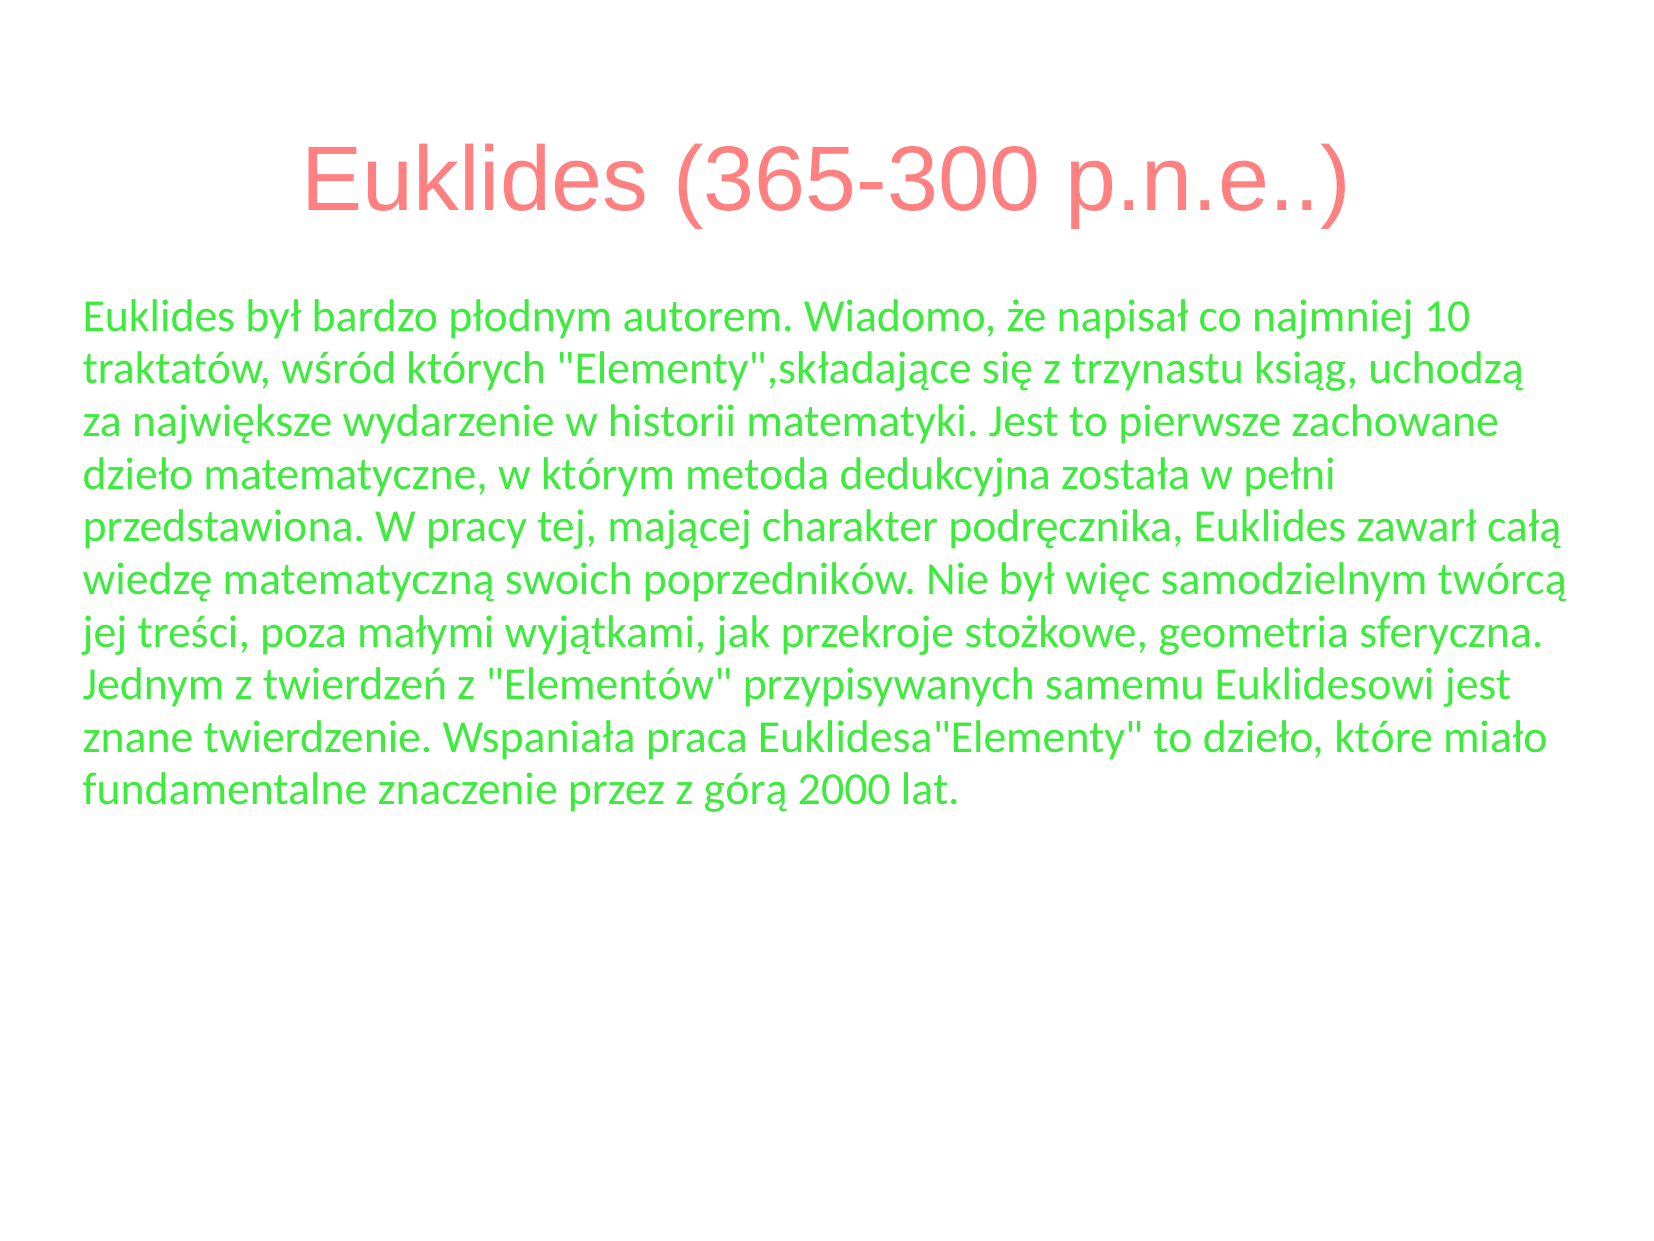

# Euklides (365-300 p.n.e..)
Euklides był bardzo płodnym autorem. Wiadomo, że napisał co najmniej 10 traktatów, wśród których "Elementy",składające się z trzynastu ksiąg, uchodzą za największe wydarzenie w historii matematyki. Jest to pierwsze zachowane dzieło matematyczne, w którym metoda dedukcyjna została w pełni przedstawiona. W pracy tej, mającej charakter podręcznika, Euklides zawarł całą wiedzę matematyczną swoich poprzedników. Nie był więc samodzielnym twórcą jej treści, poza małymi wyjątkami, jak przekroje stożkowe, geometria sferyczna. Jednym z twierdzeń z "Elementów" przypisywanych samemu Euklidesowi jest znane twierdzenie. Wspaniała praca Euklidesa"Elementy" to dzieło, które miało fundamentalne znaczenie przez z górą 2000 lat.